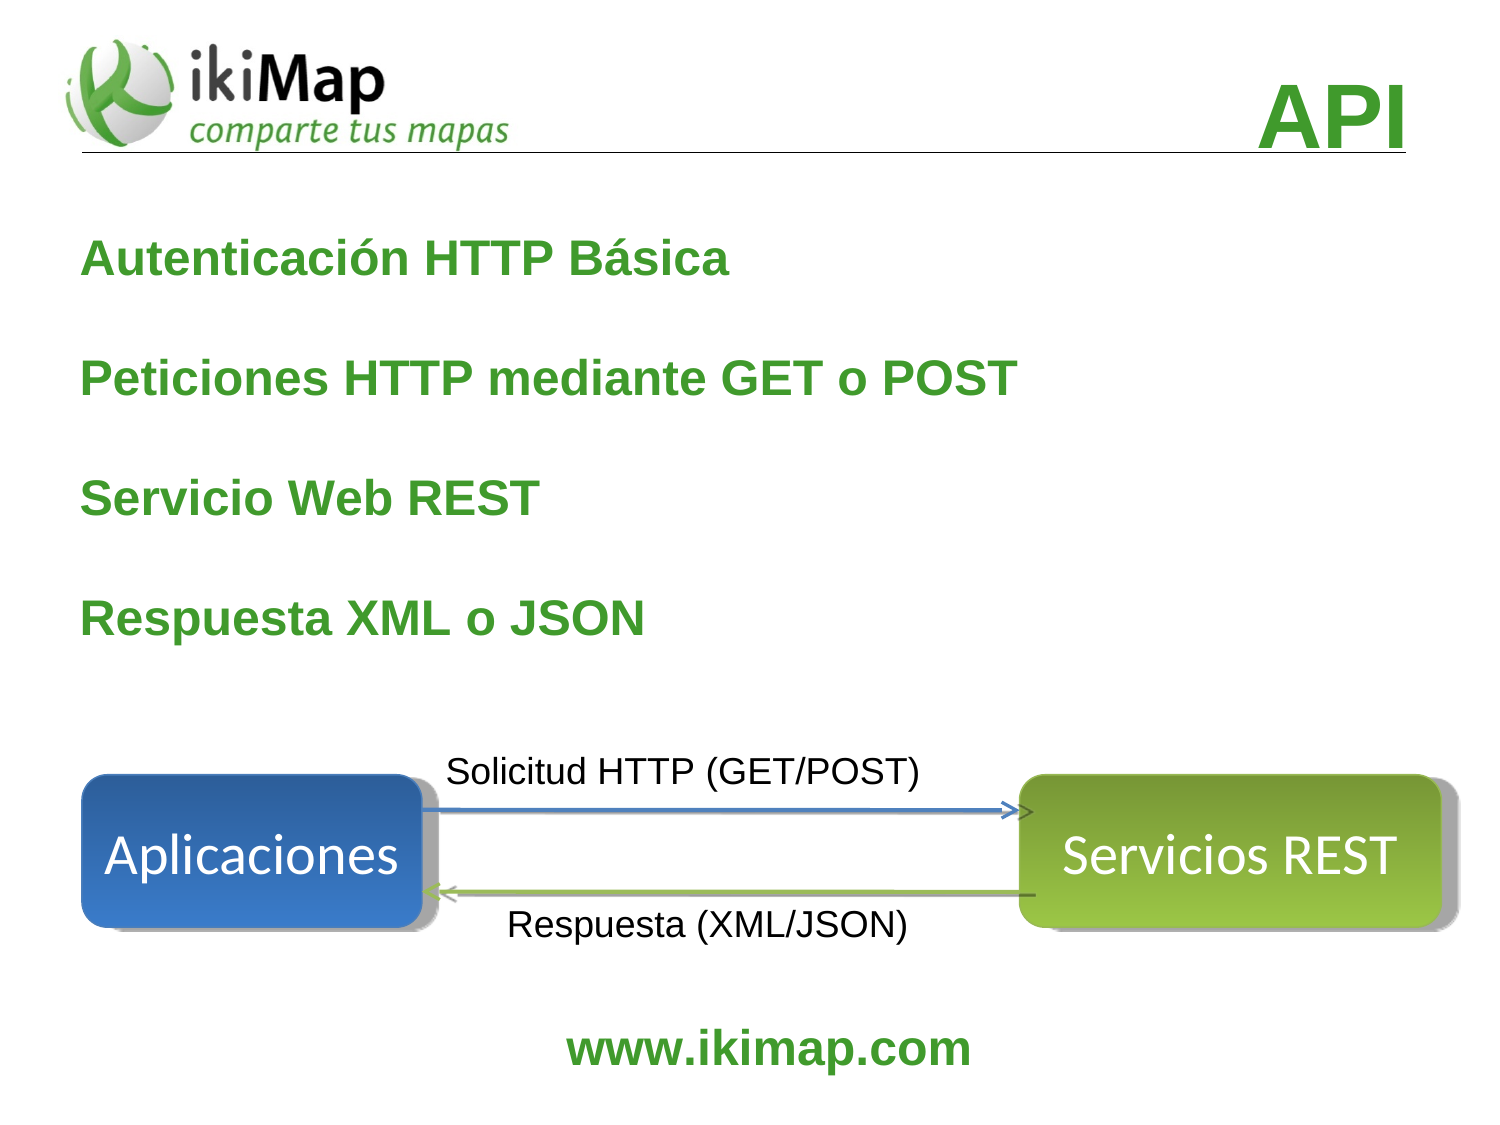

API
Autenticación HTTP Básica
Peticiones HTTP mediante GET o POST
Servicio Web REST
Respuesta XML o JSON
Solicitud HTTP (GET/POST)
Aplicaciones
Servicios REST
Respuesta (XML/JSON)
www.ikimap.com